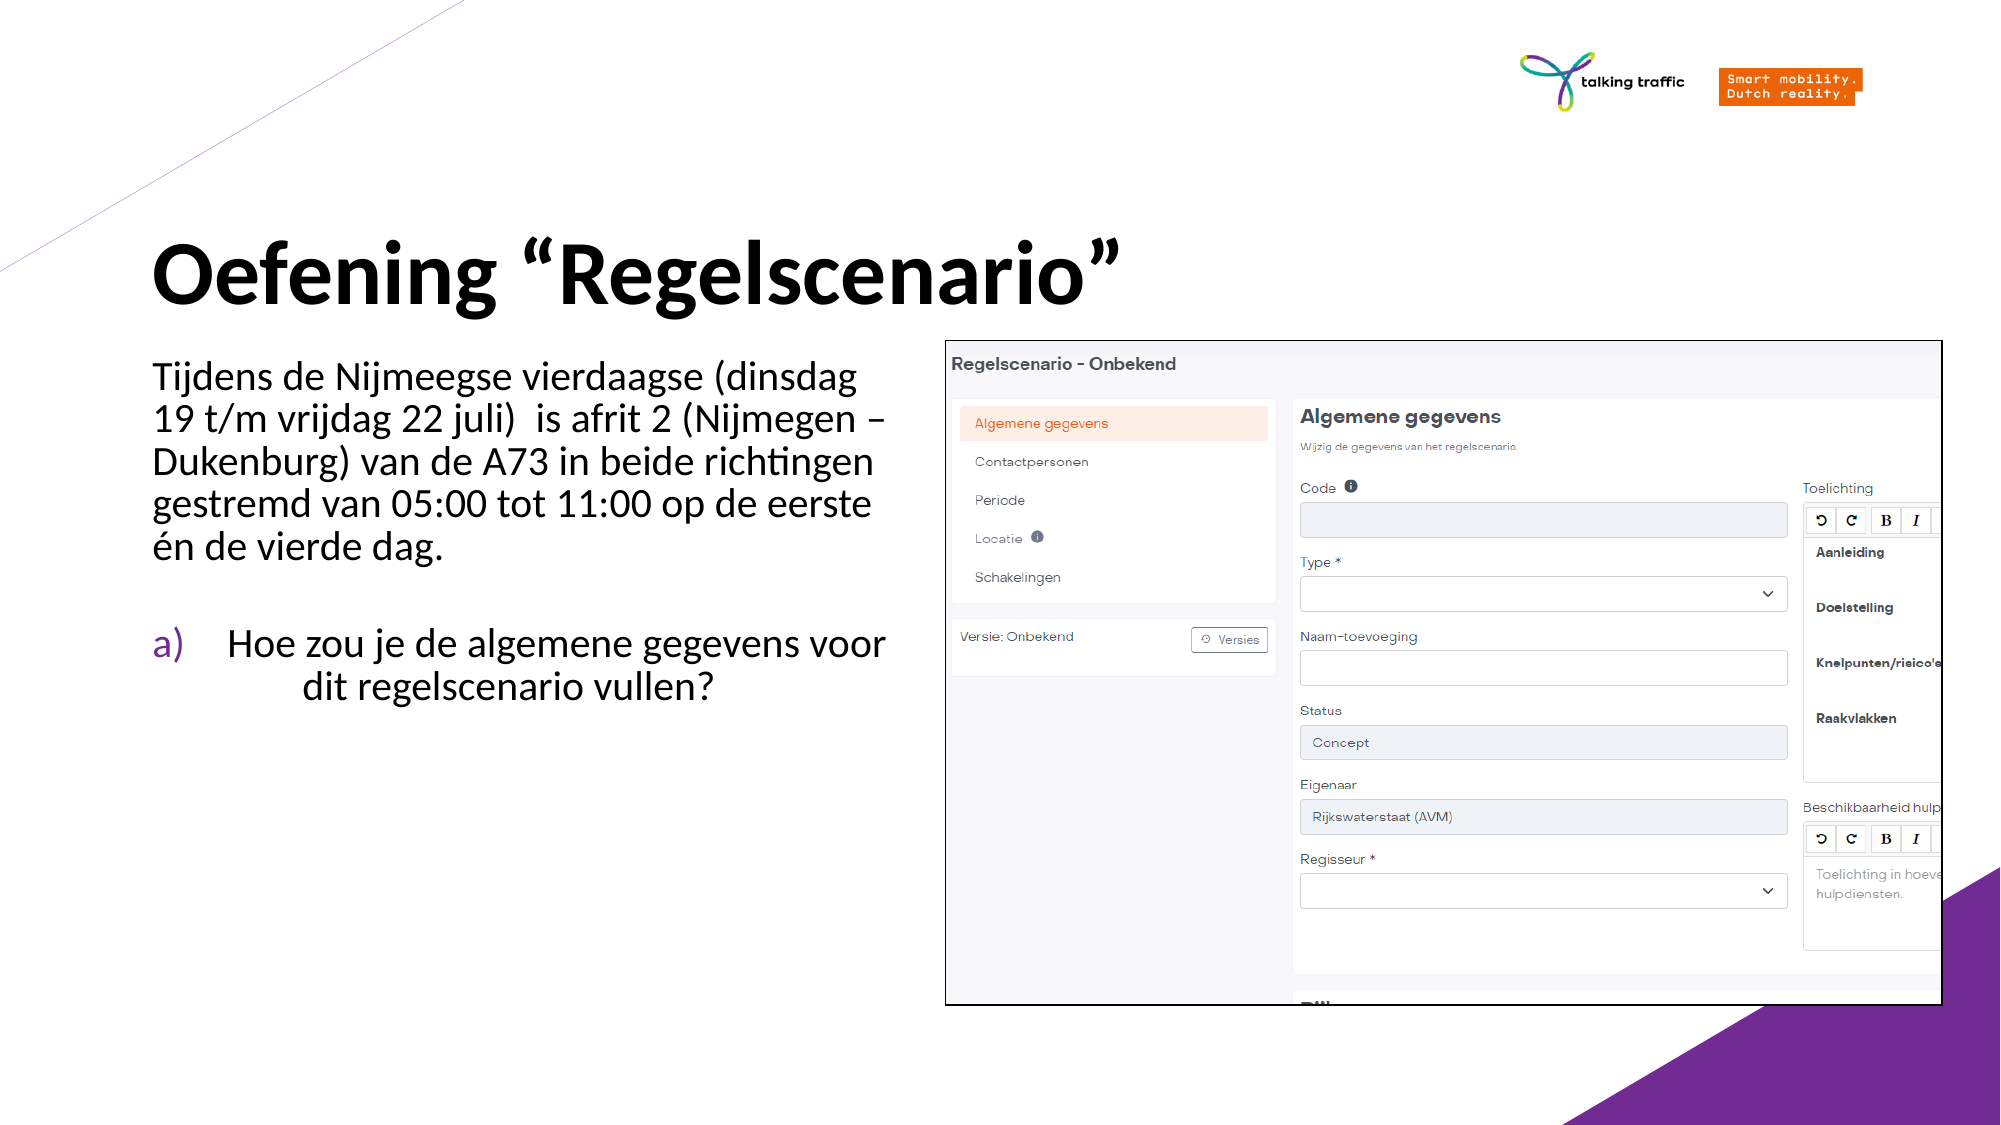

Oefening “Regelscenario”
# Tijdens de Nijmeegse vierdaagse (dinsdag 19 t/m vrijdag 22 juli) is afrit 2 (Nijmegen – Dukenburg) van de A73 in beide richtingen gestremd van 05:00 tot 11:00 op de eerste én de vierde dag.
Hoe zou je de algemene gegevens voor dit regelscenario vullen?